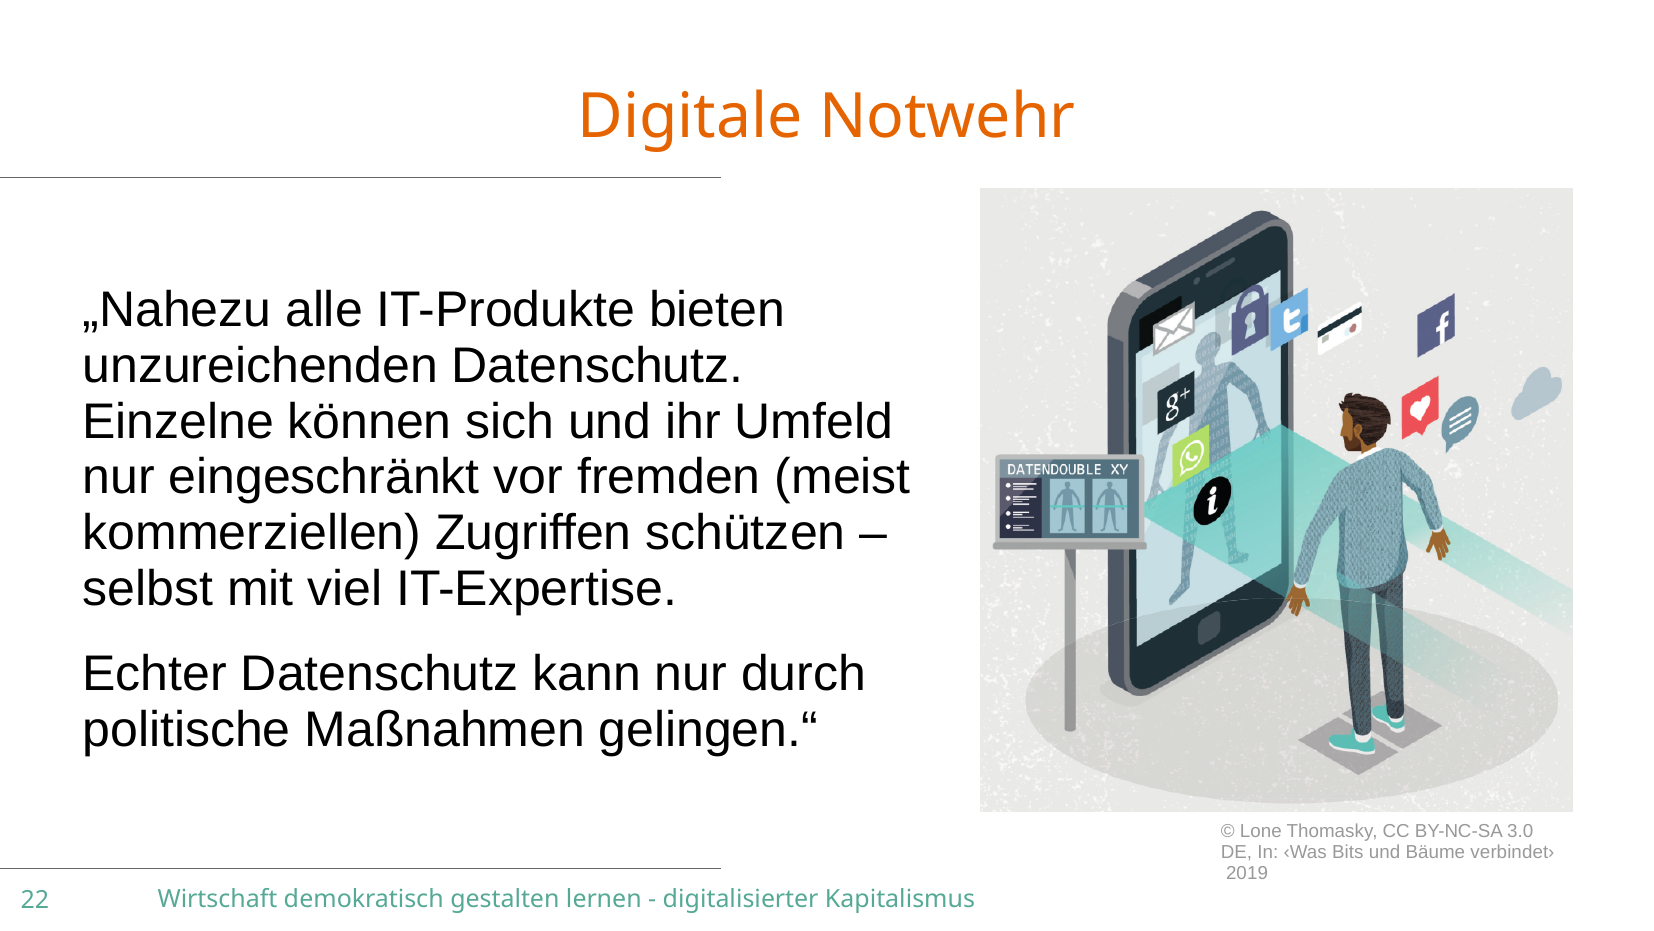

# Digitale Notwehr
„Nahezu alle IT-Produkte bieten unzureichenden Datenschutz. Einzelne können sich und ihr Umfeld nur eingeschränkt vor fremden (meist kommerziellen) Zugriffen schützen – selbst mit viel IT-Expertise.
Echter Datenschutz kann nur durch politische Maßnahmen gelingen.“
© Lone Thomasky, CC BY-NC-SA 3.0 DE, In: ‹Was Bits und Bäume verbindet› 2019